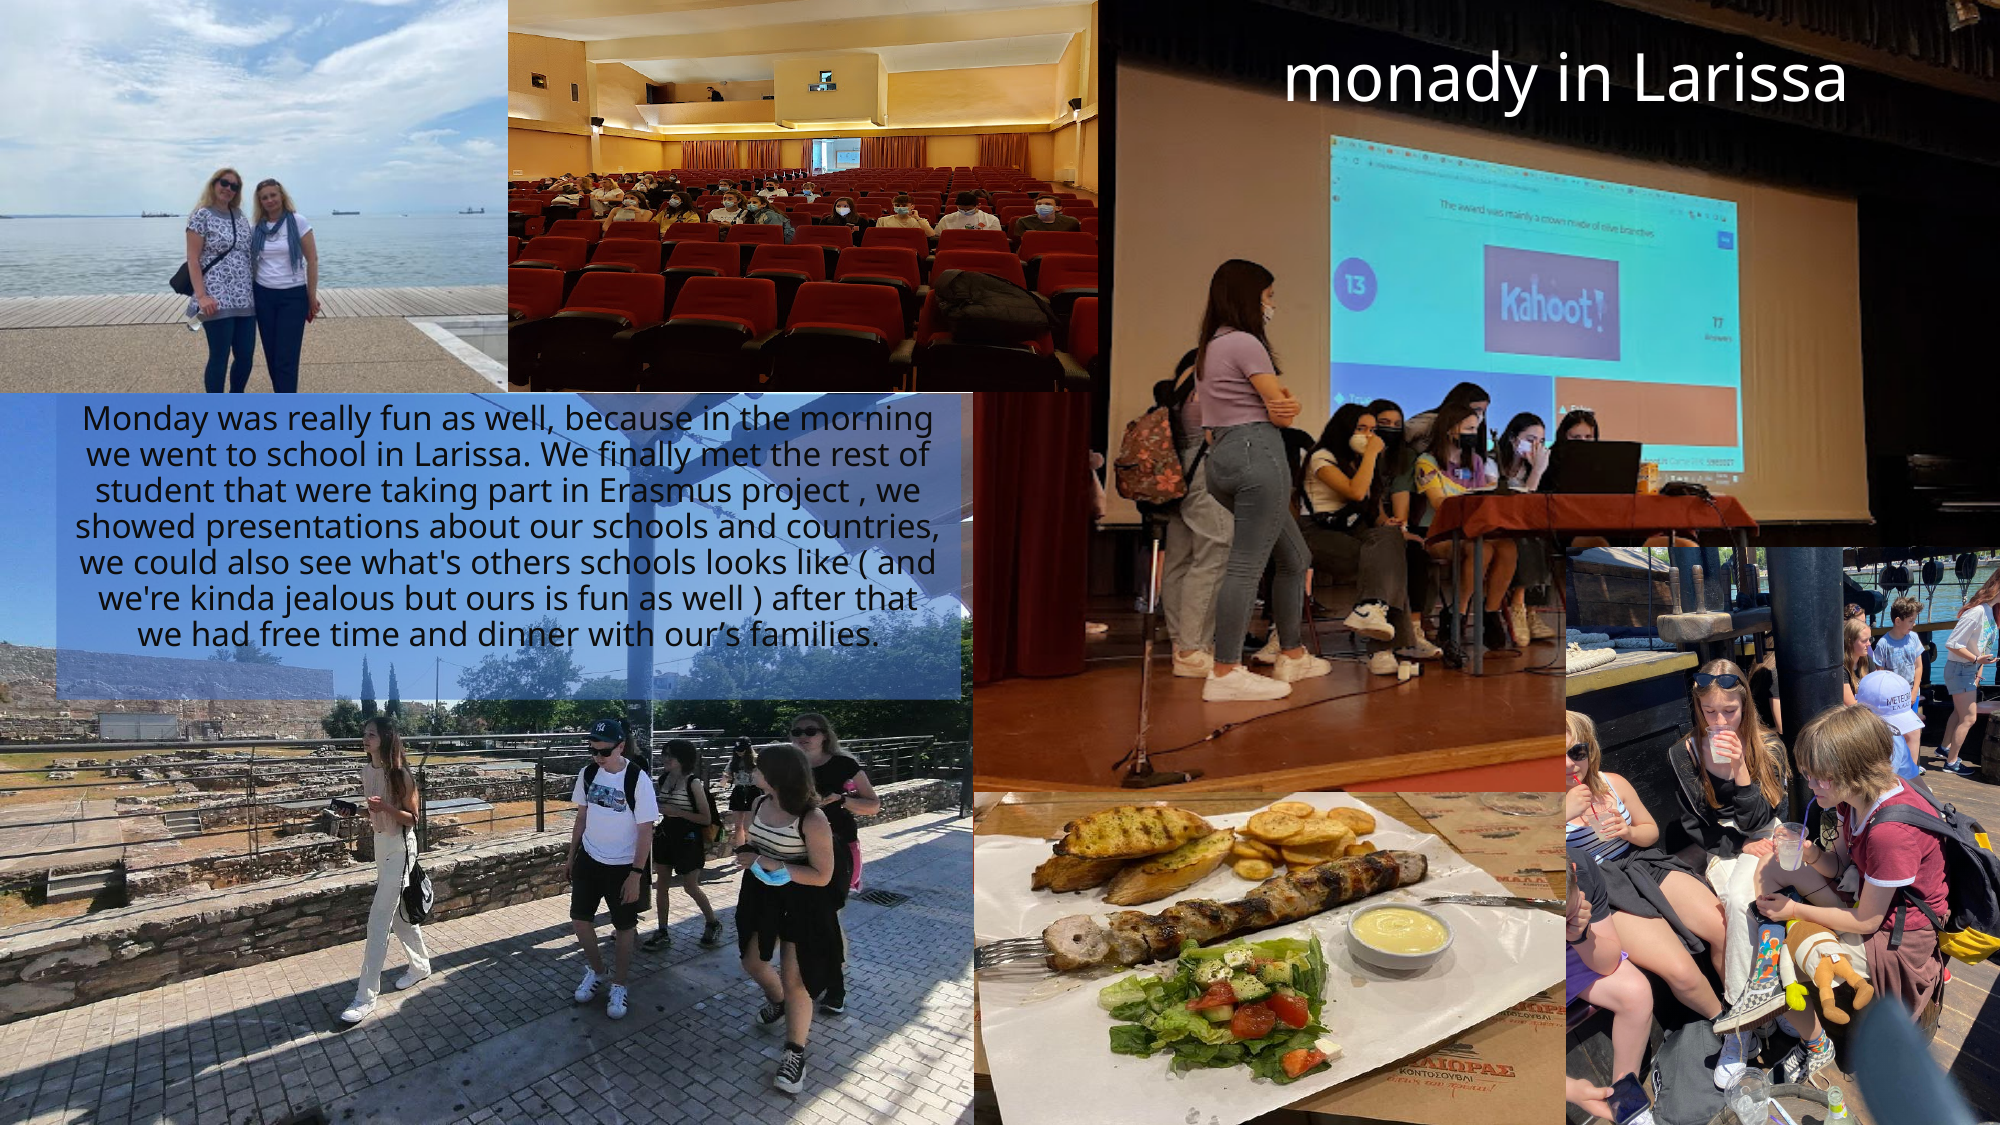

monady in Larissa
# Monday was really fun as well, because in the morning we went to school in Larissa. We finally met the rest of student that were taking part in Erasmus project , we showed presentations about our schools and countries, we could also see what's others schools looks like ( and we're kinda jealous but ours is fun as well ) after that we had free time and dinner with our’s families.